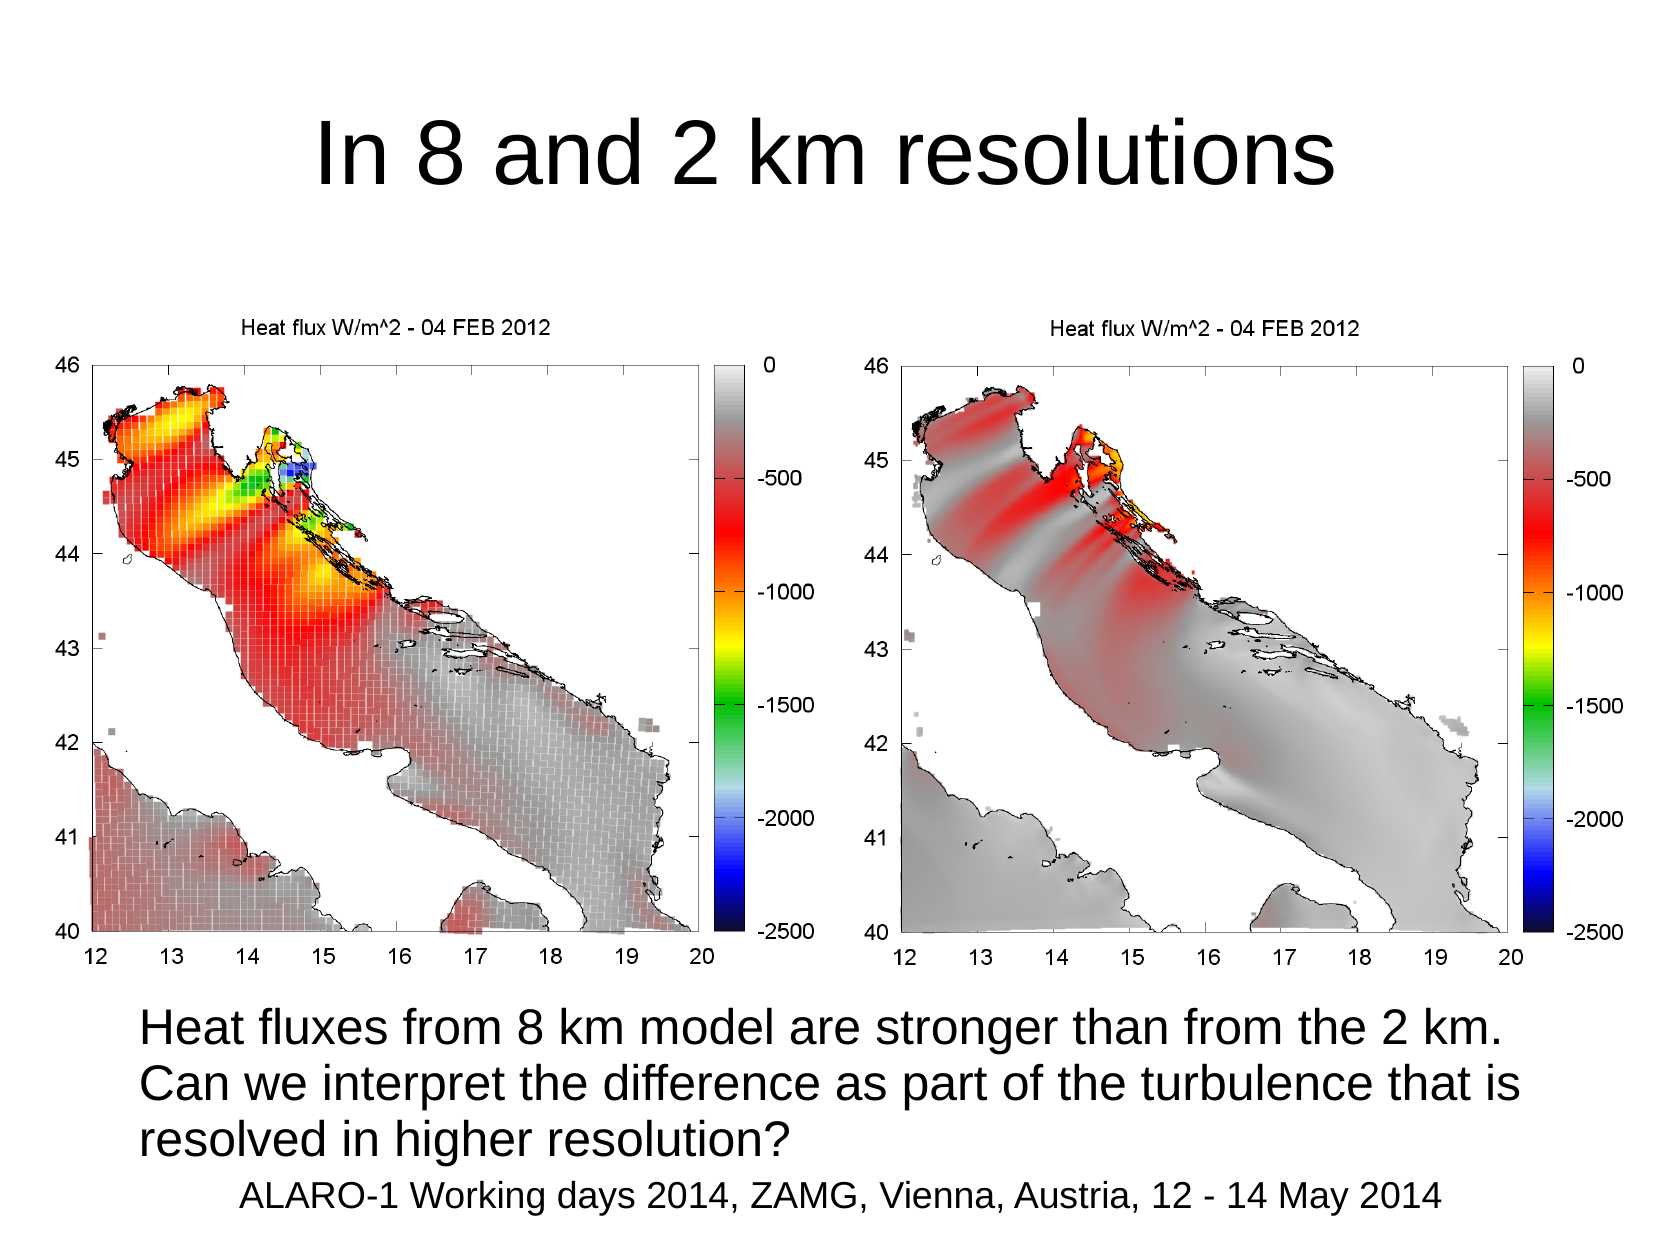

# In 8 and 2 km resolutions
Heat fluxes from 8 km model are stronger than from the 2 km.
Can we interpret the difference as part of the turbulence that is resolved in higher resolution?
ALARO-1 Working days 2014, ZAMG, Vienna, Austria, 12 - 14 May 2014